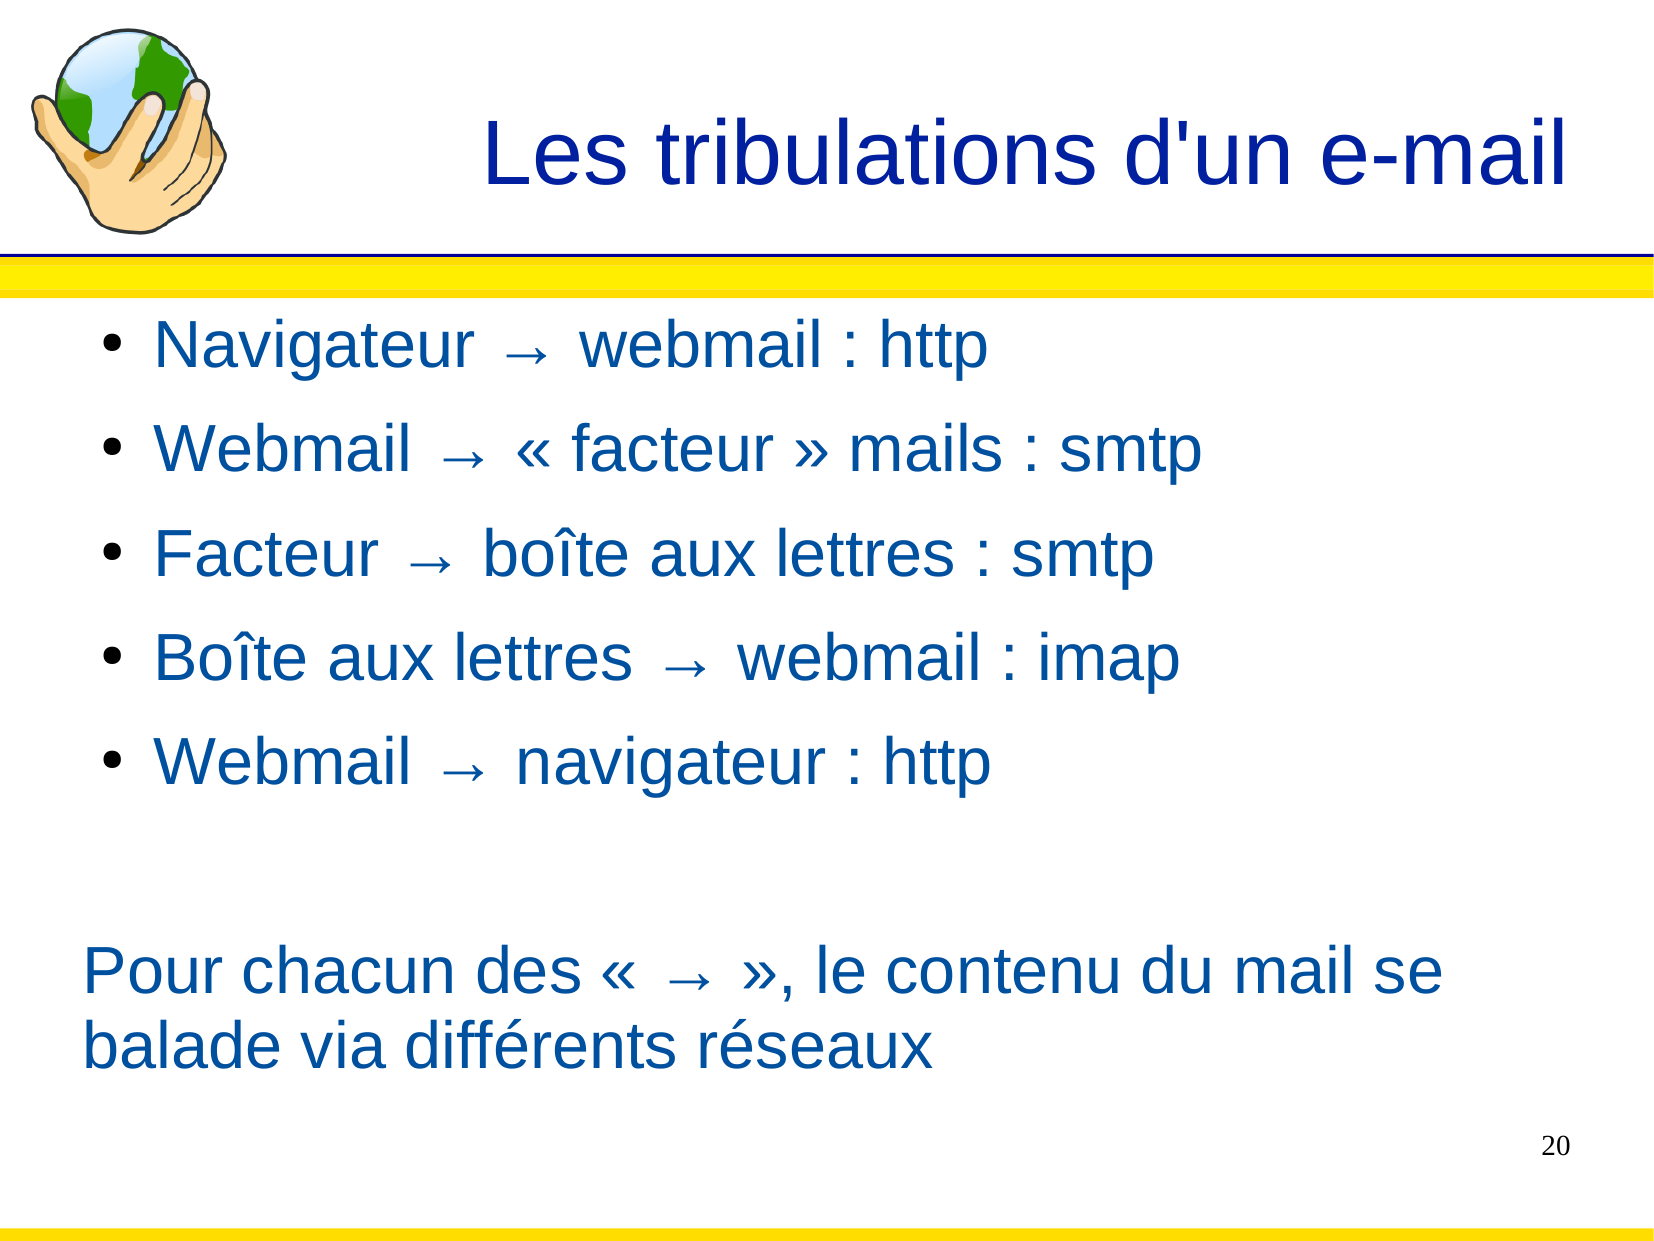

# Les tribulations d'un e-mail
Navigateur → webmail : http
Webmail → « facteur » mails : smtp
Facteur → boîte aux lettres : smtp
Boîte aux lettres → webmail : imap
Webmail → navigateur : http
Pour chacun des « → », le contenu du mail se balade via différents réseaux
20